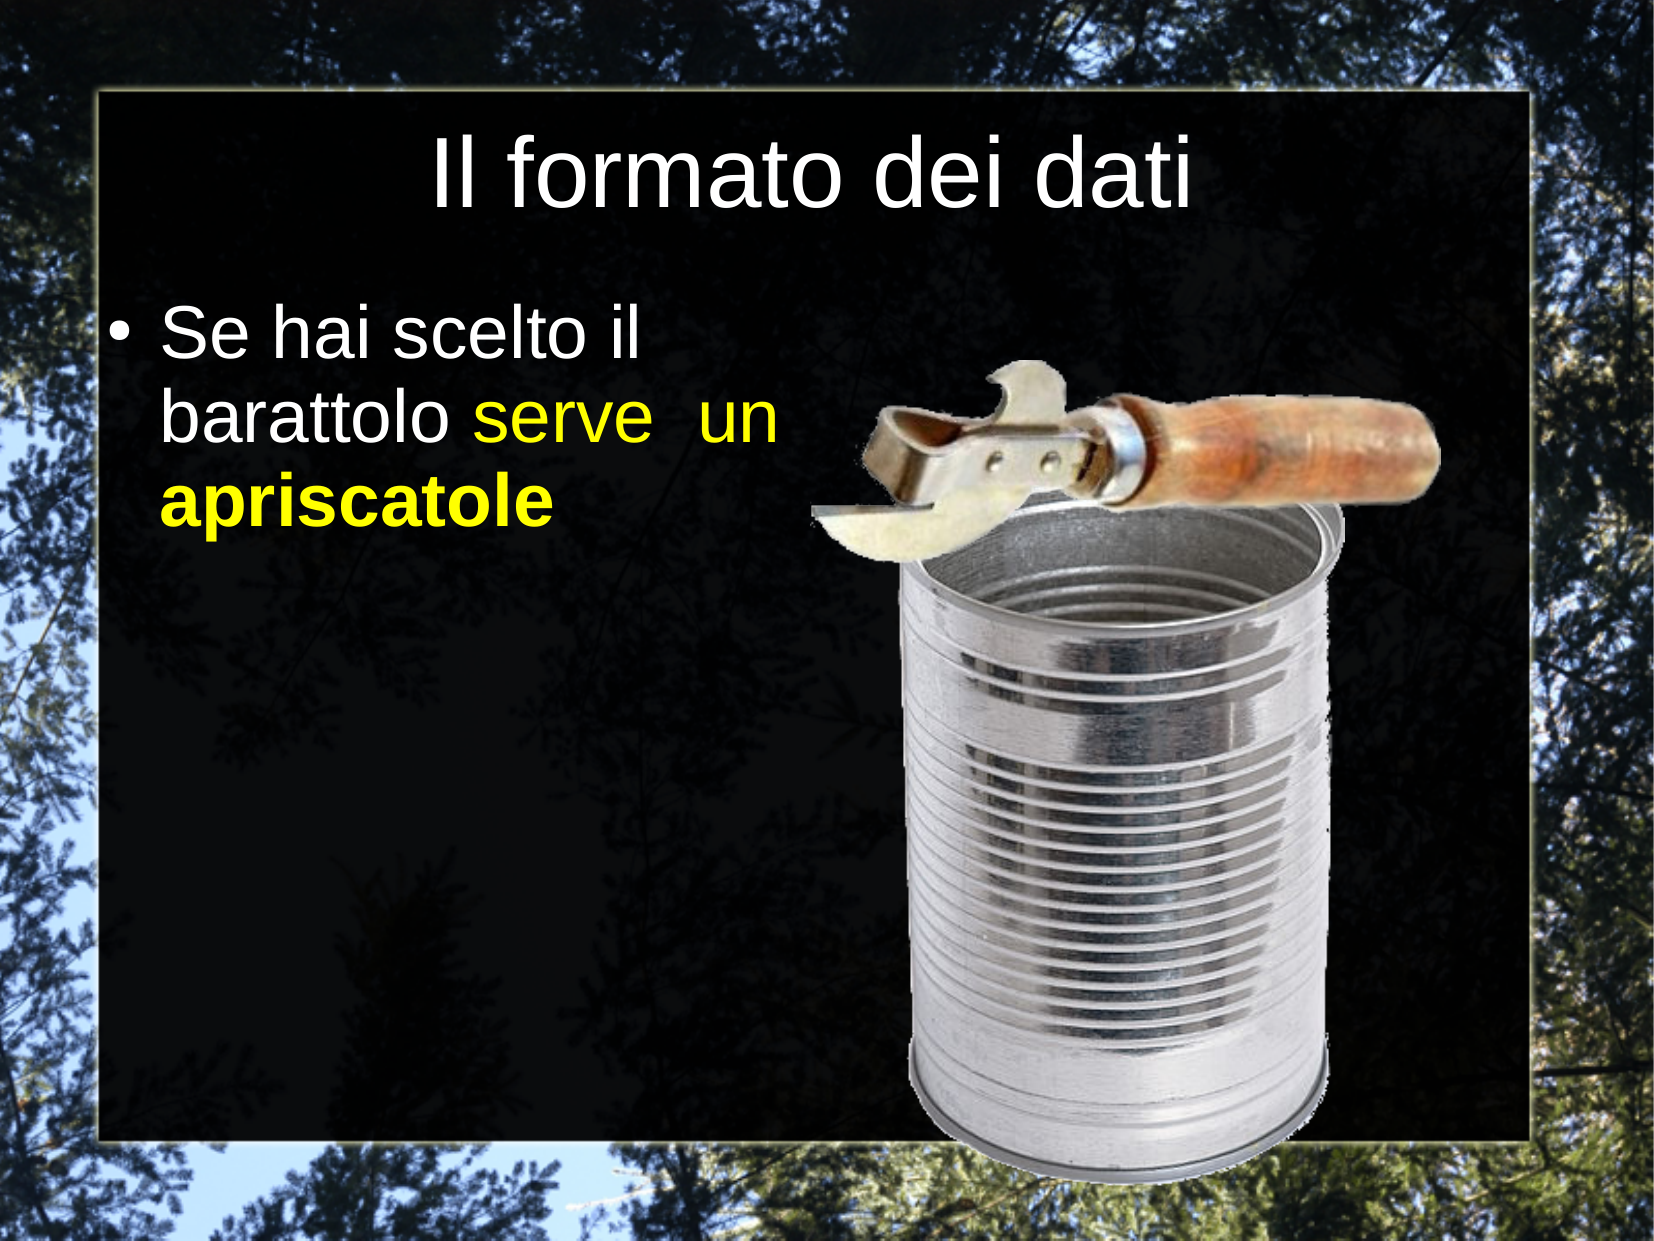

# Il formato dei dati
Se hai scelto il barattolo serve un apriscatole